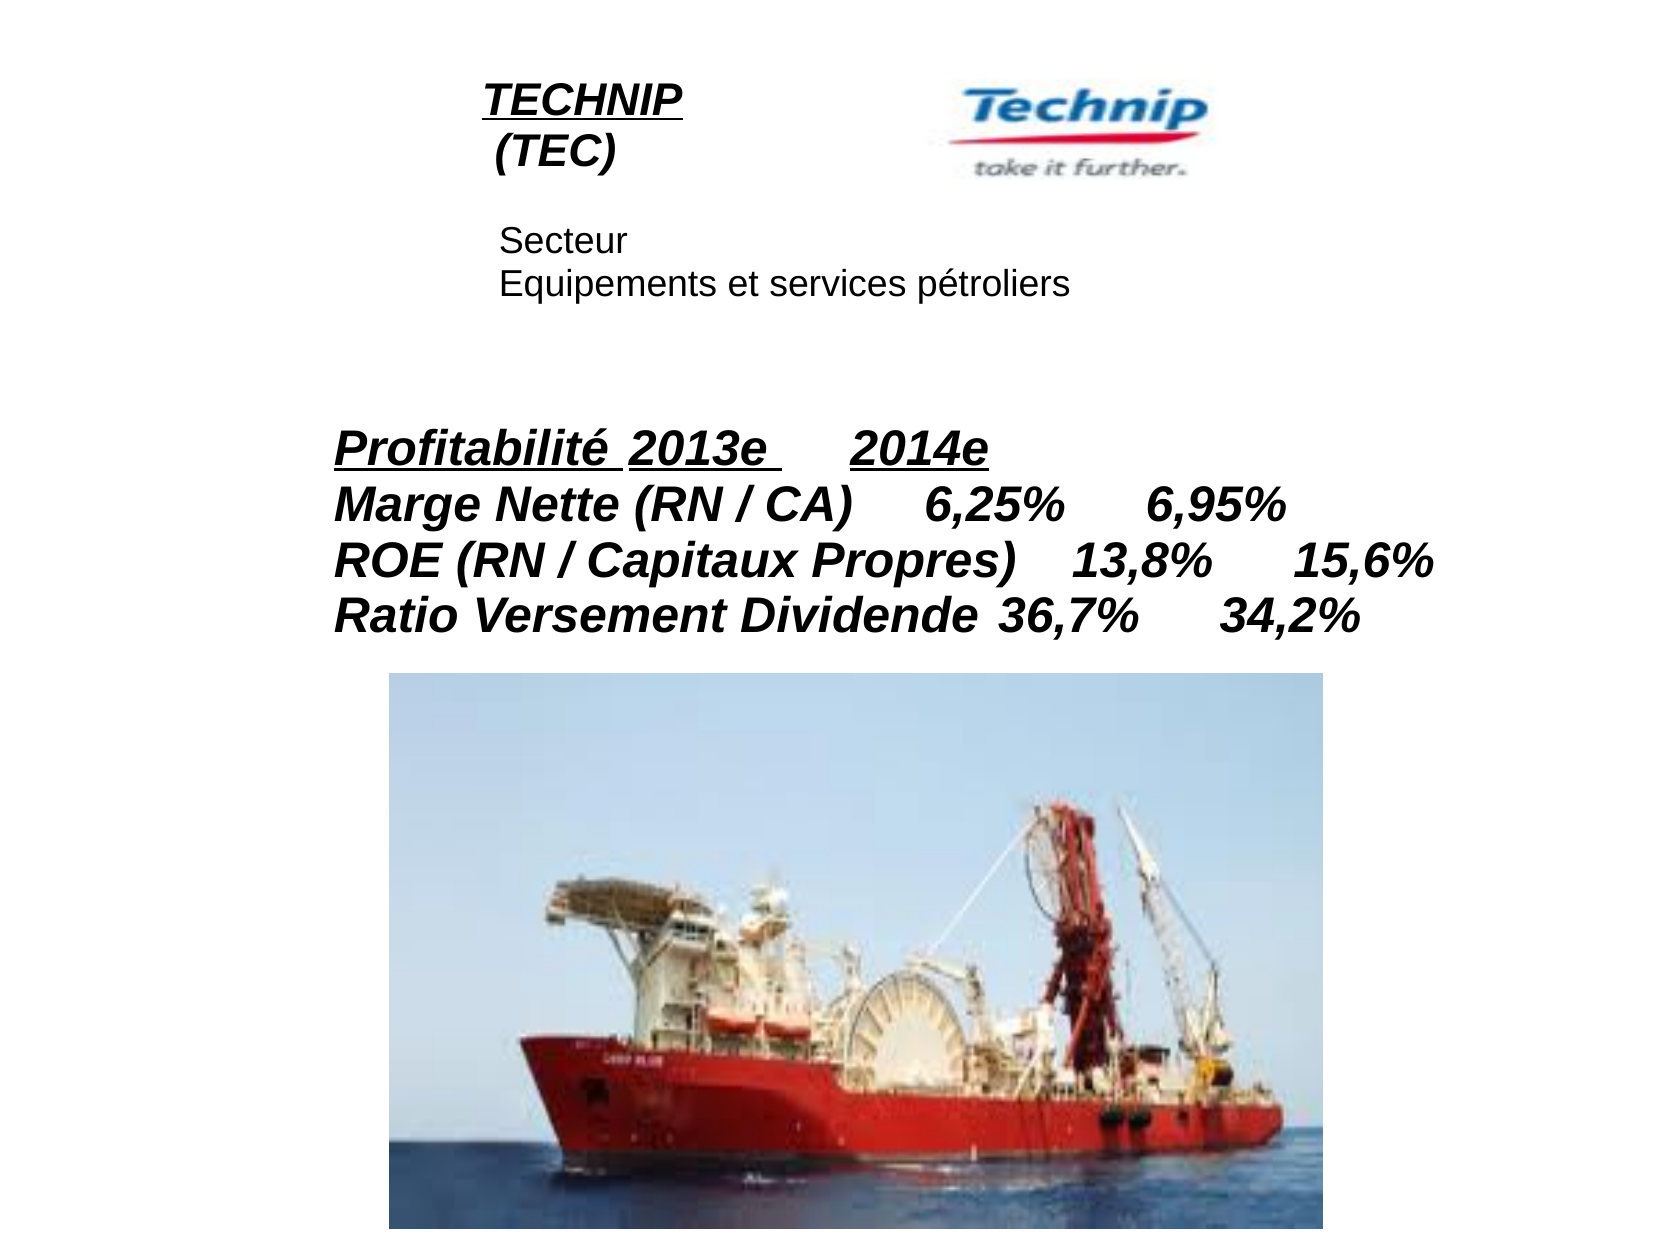

TECHNIP
 (TEC)
Secteur
Equipements et services pétroliers
Profitabilité 	2013e 	2014e
Marge Nette (RN / CA) 	6,25% 	6,95%
ROE (RN / Capitaux Propres) 	13,8% 	15,6%
Ratio Versement Dividende 	36,7% 	34,2%